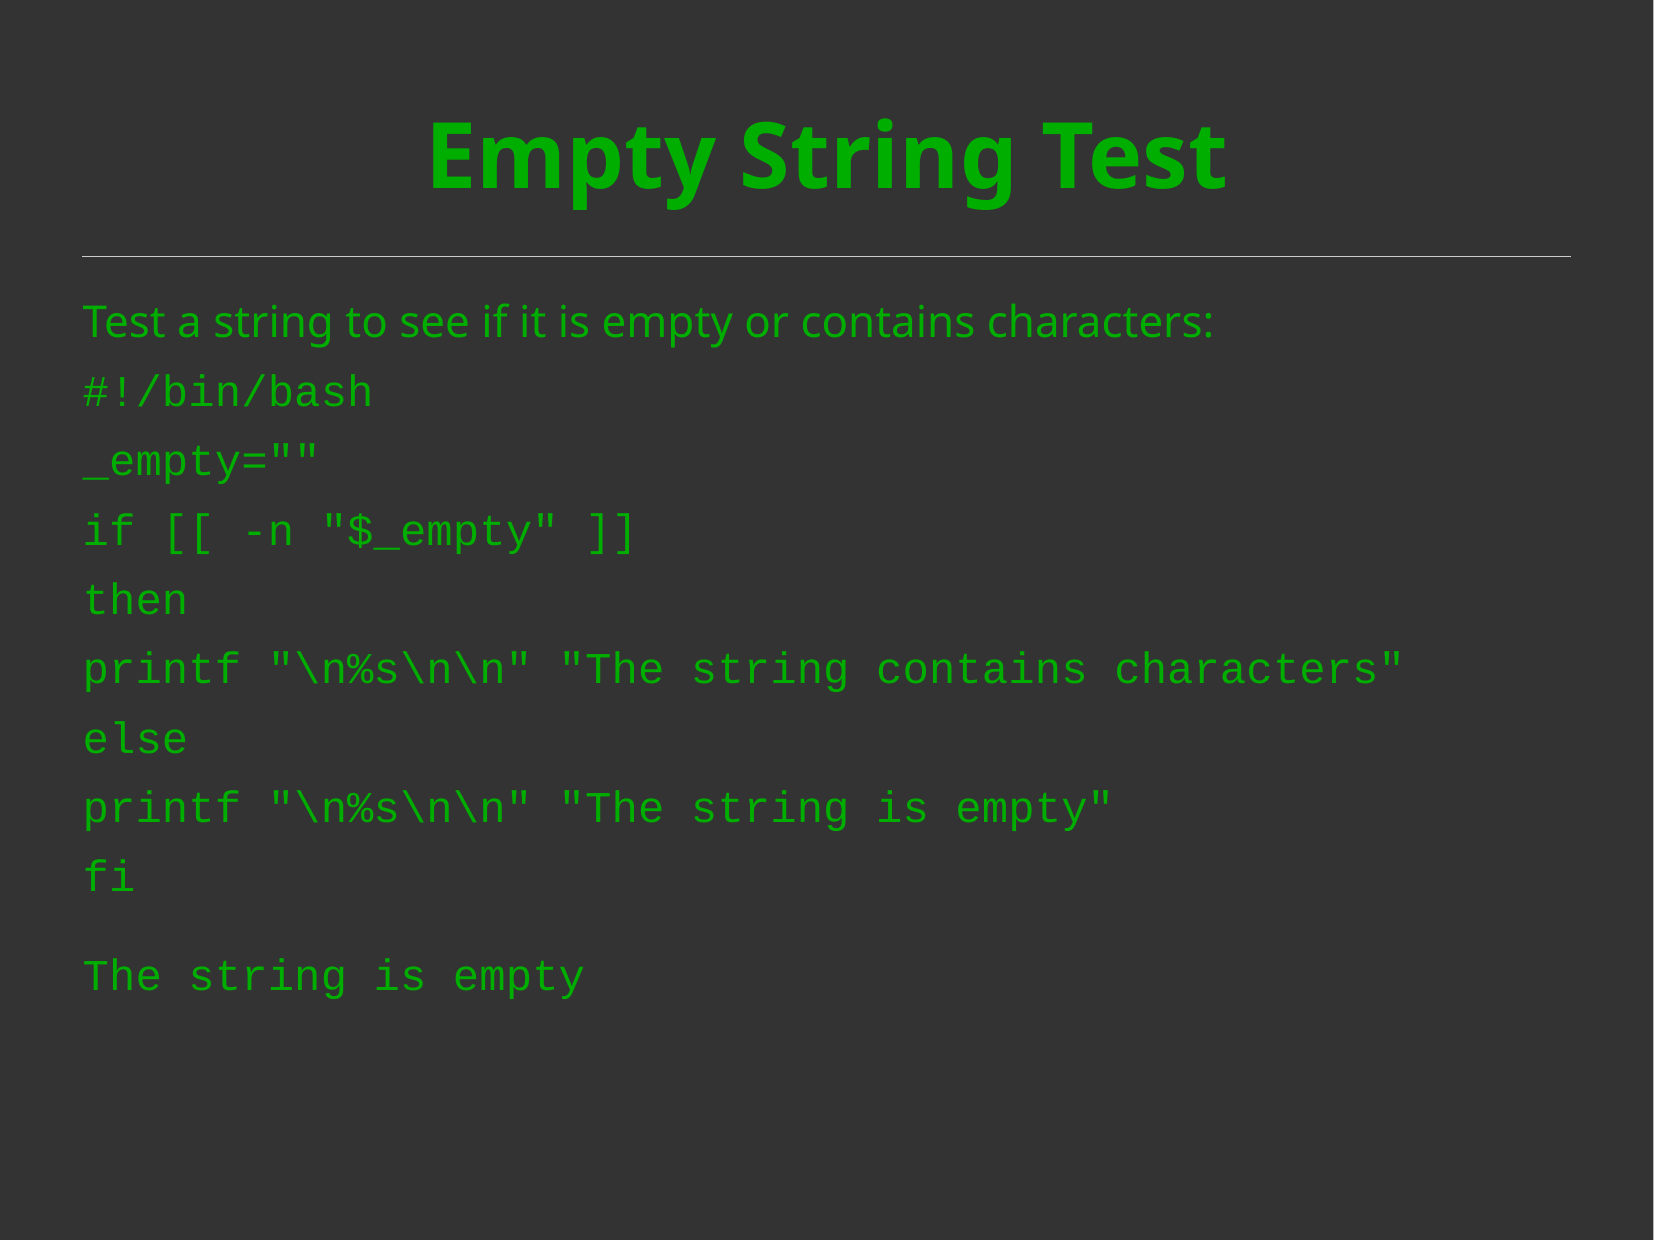

# Empty String Test
Test a string to see if it is empty or contains characters:
#!/bin/bash
_empty=""
if [[ -n "$_empty" ]]
then
printf "\n%s\n\n" "The string contains characters"
else
printf "\n%s\n\n" "The string is empty"
fi
The string is empty